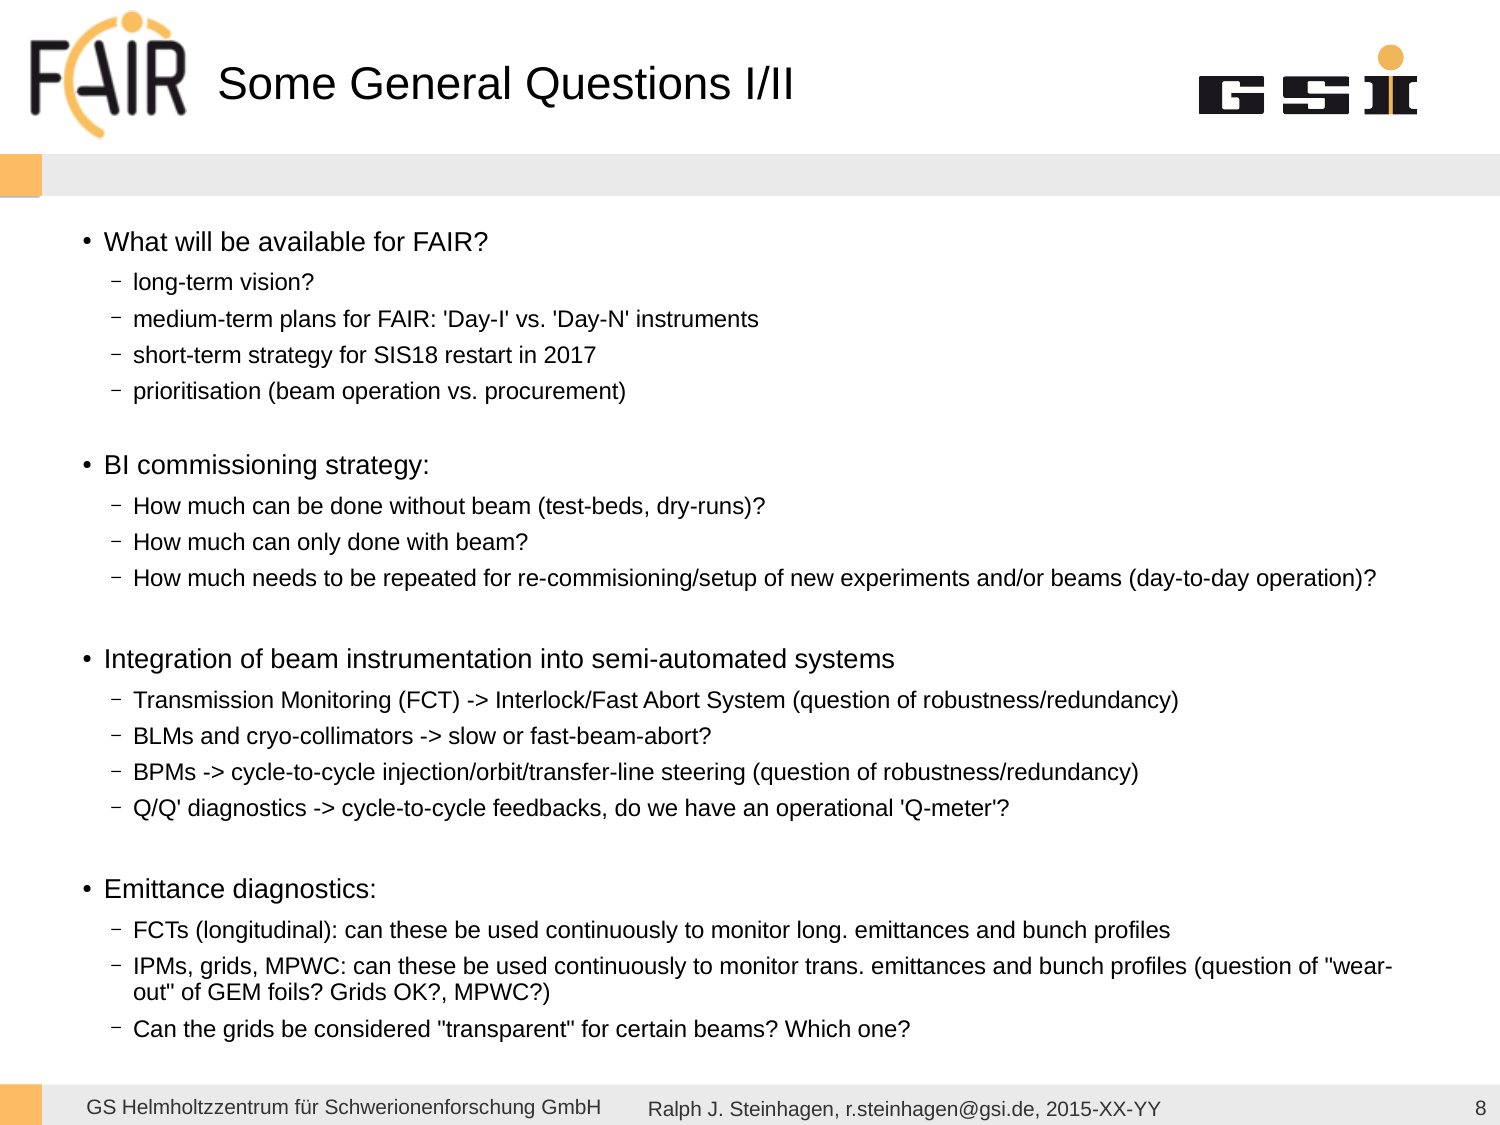

# Some General Questions I/II
What will be available for FAIR?
long-term vision?
medium-term plans for FAIR: 'Day-I' vs. 'Day-N' instruments
short-term strategy for SIS18 restart in 2017
prioritisation (beam operation vs. procurement)
BI commissioning strategy:
How much can be done without beam (test-beds, dry-runs)?
How much can only done with beam?
How much needs to be repeated for re-commisioning/setup of new experiments and/or beams (day-to-day operation)?
Integration of beam instrumentation into semi-automated systems
Transmission Monitoring (FCT) -> Interlock/Fast Abort System (question of robustness/redundancy)
BLMs and cryo-collimators -> slow or fast-beam-abort?
BPMs -> cycle-to-cycle injection/orbit/transfer-line steering (question of robustness/redundancy)
Q/Q' diagnostics -> cycle-to-cycle feedbacks, do we have an operational 'Q-meter'?
Emittance diagnostics:
FCTs (longitudinal): can these be used continuously to monitor long. emittances and bunch profiles
IPMs, grids, MPWC: can these be used continuously to monitor trans. emittances and bunch profiles (question of "wear-out" of GEM foils? Grids OK?, MPWC?)
Can the grids be considered "transparent" for certain beams? Which one?